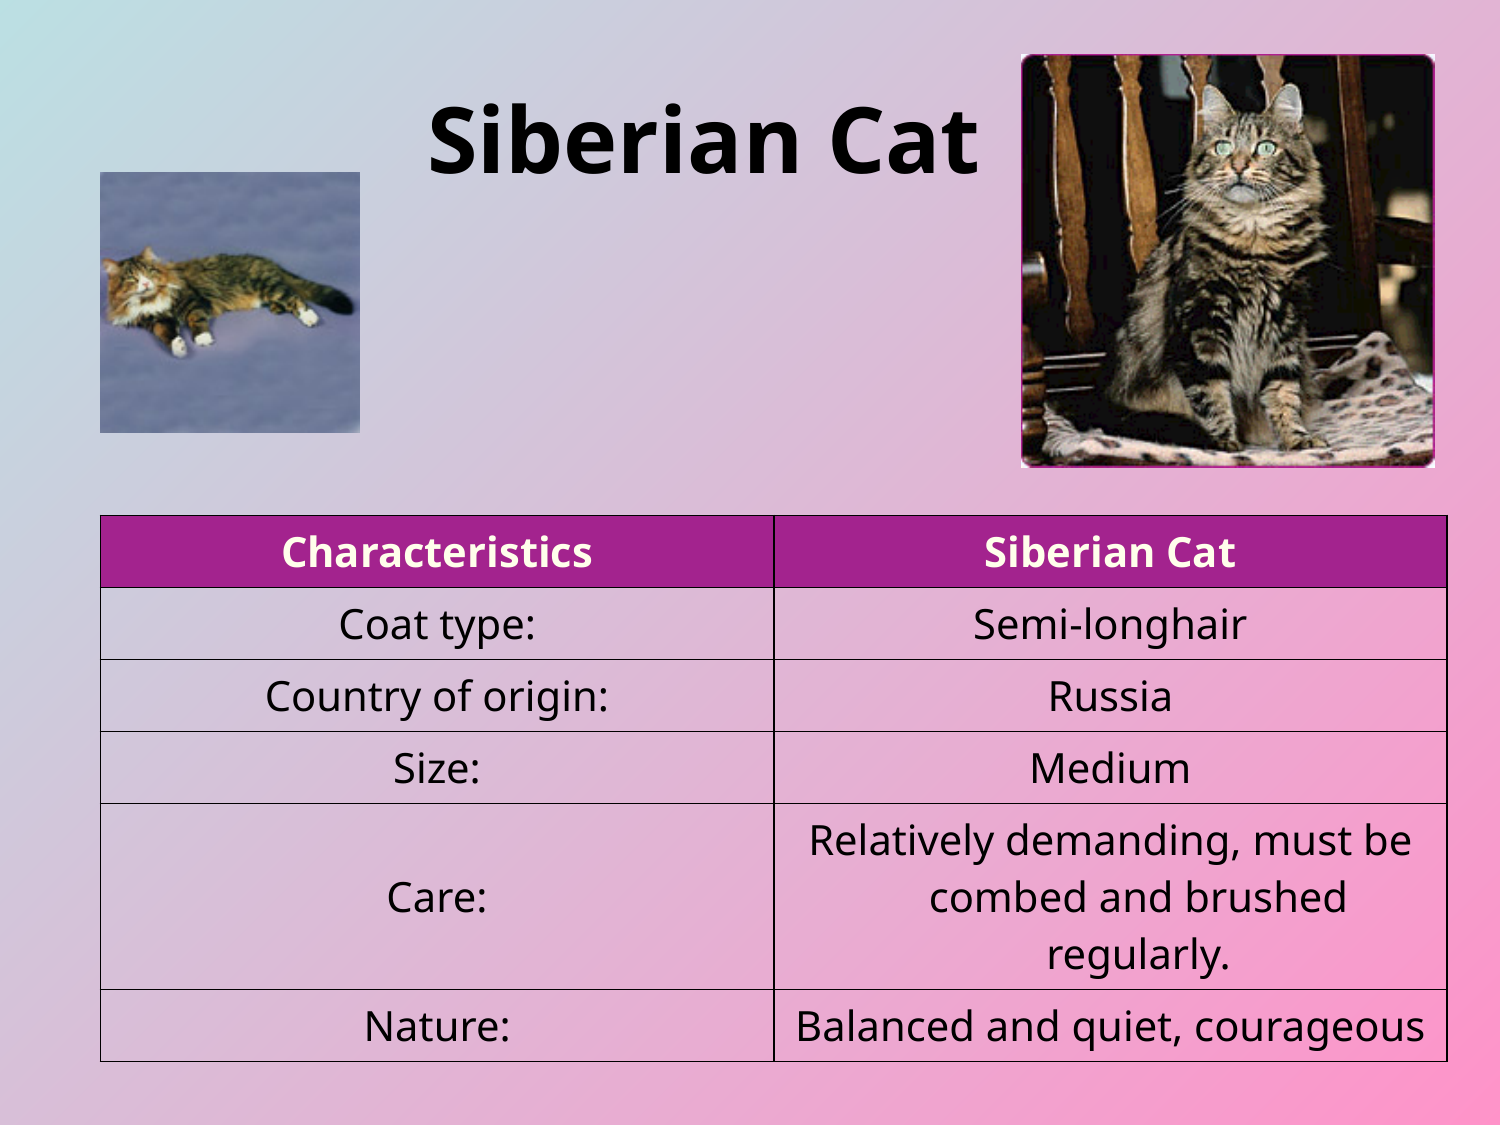

# Siberian Cat
| Characteristics | Siberian Cat |
| --- | --- |
| Coat type: | Semi-longhair |
| Country of origin: | Russia |
| Size: | Medium |
| Care: | Relatively demanding, must be combed and brushed regularly. |
| Nature: | Balanced and quiet, courageous |